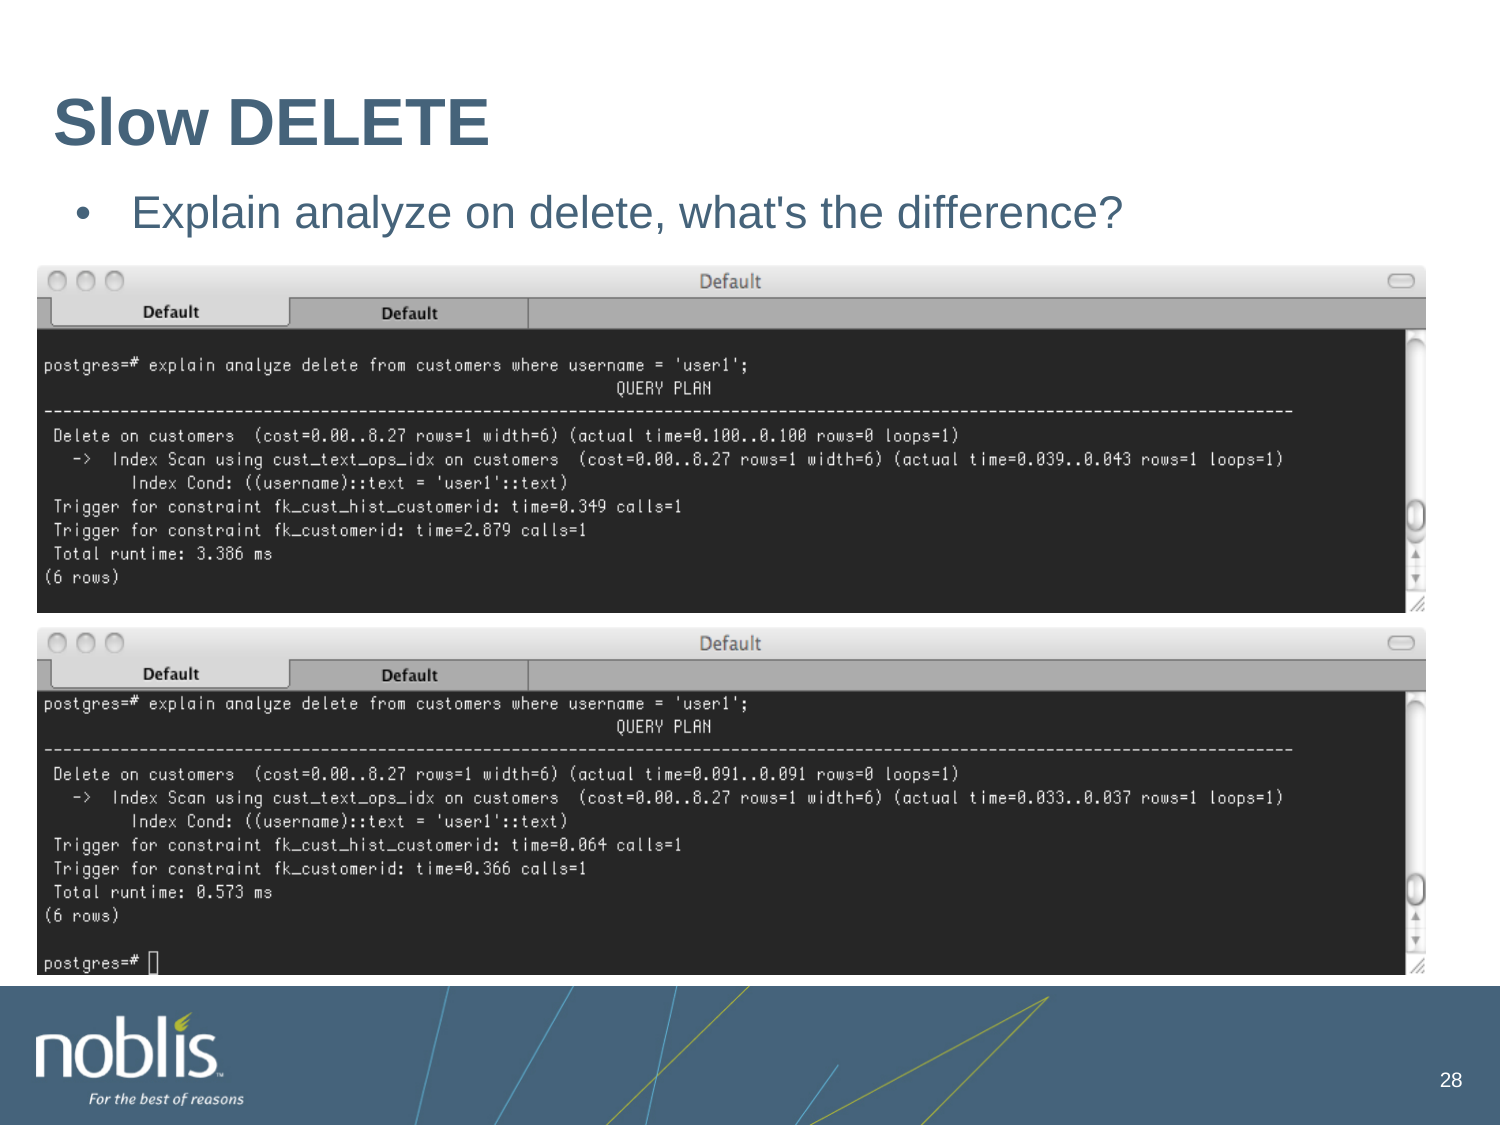

# Slow DELETE
Explain analyze on delete, what's the difference?